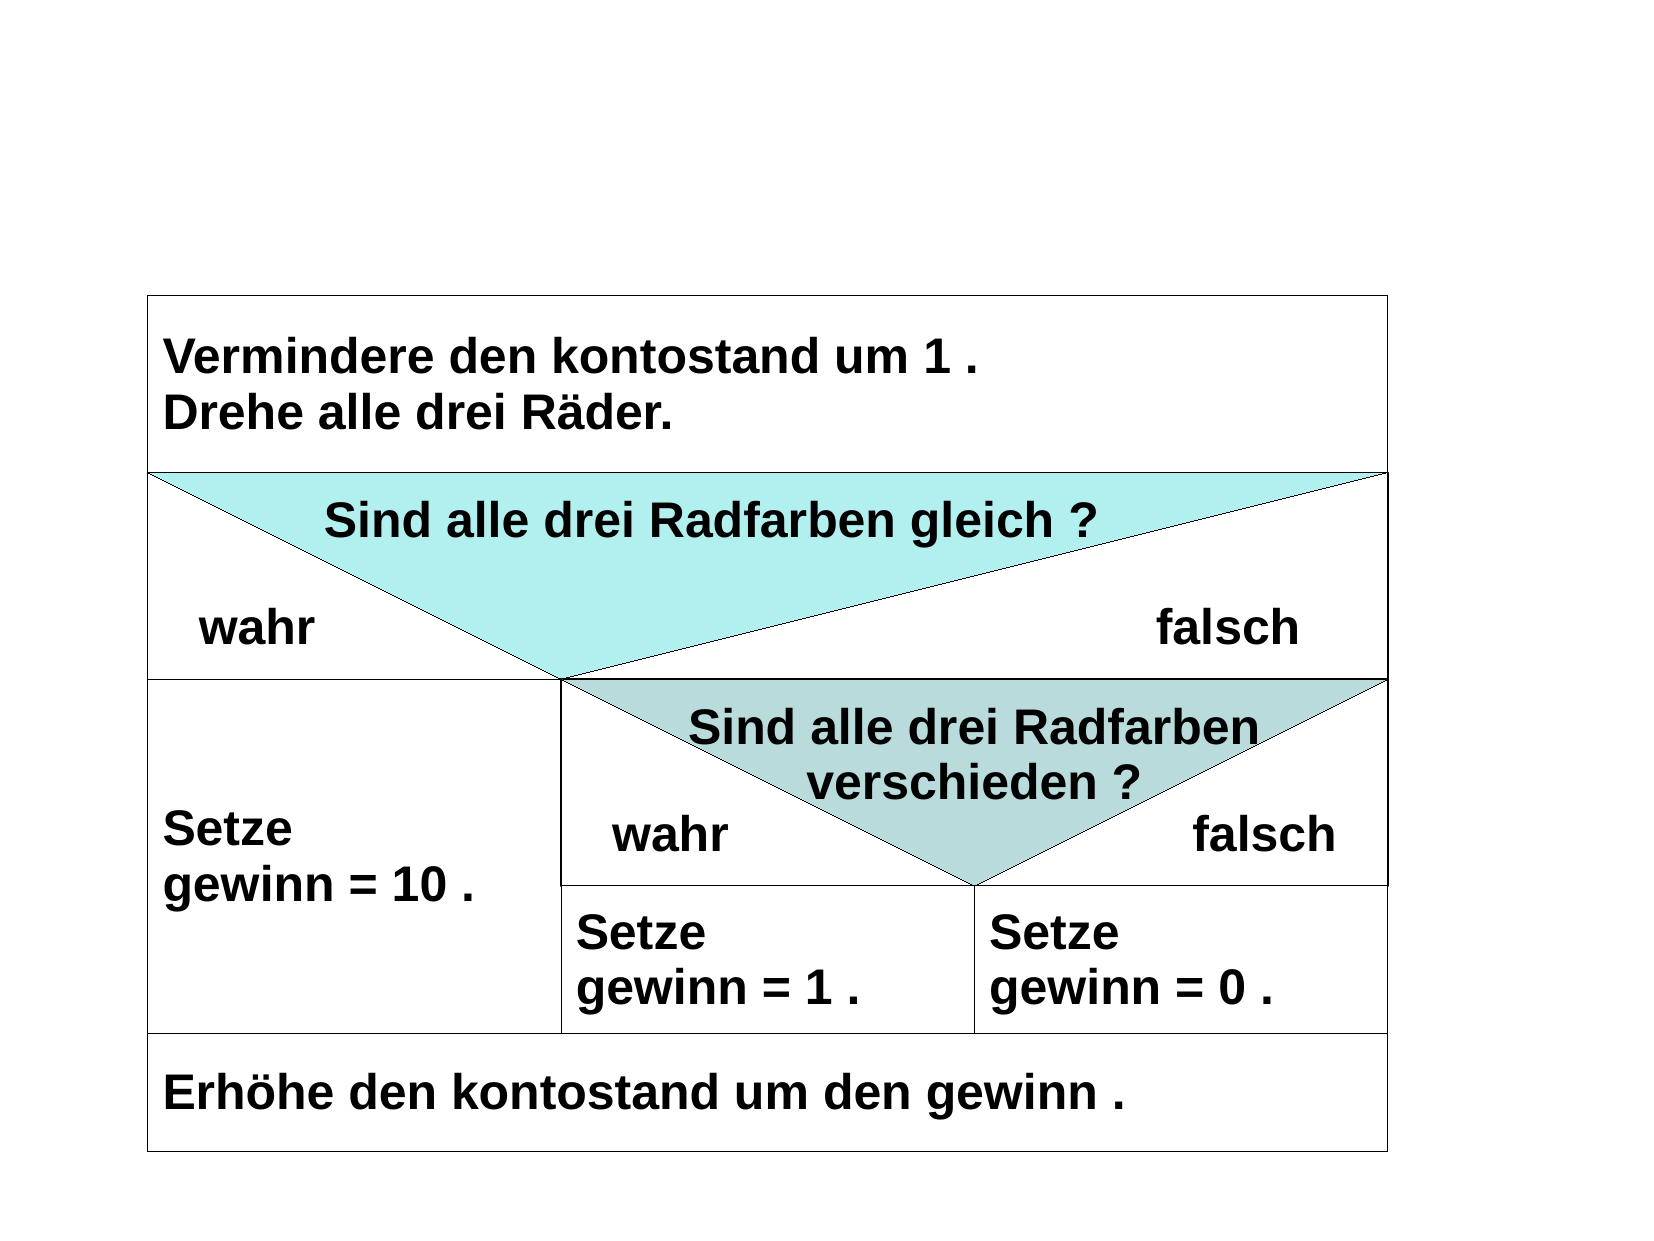

Vermindere den kontostand um 1 .
Drehe alle drei Räder.
Sind alle drei Radfarben gleich ?
wahr
falsch
Setze
gewinn = 10 .
Sind alle drei Radfarben
verschieden ?
wahr
falsch
Setze
gewinn = 1 .
Setze
gewinn = 0 .
Erhöhe den kontostand um den gewinn .